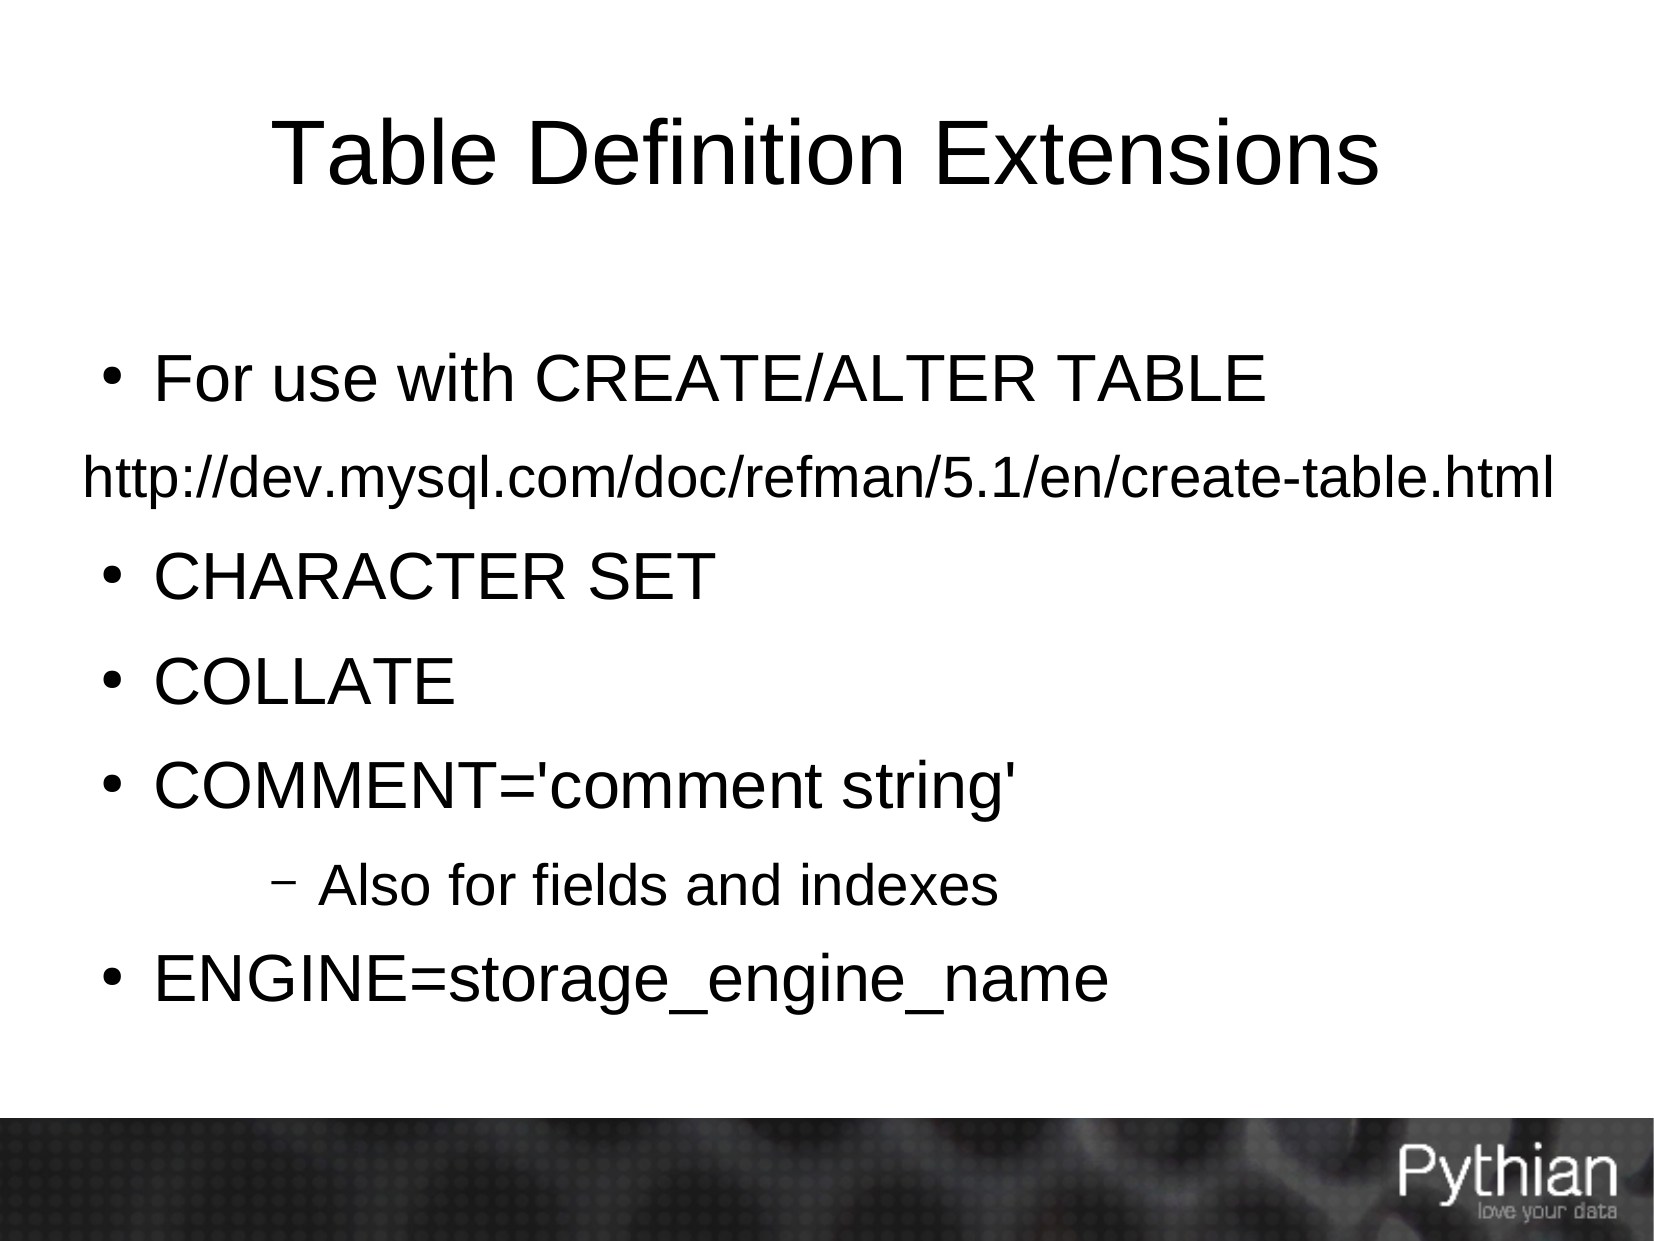

# Table Definition Extensions
For use with CREATE/ALTER TABLE
http://dev.mysql.com/doc/refman/5.1/en/create-table.html
CHARACTER SET
COLLATE
COMMENT='comment string'
Also for fields and indexes
ENGINE=storage_engine_name